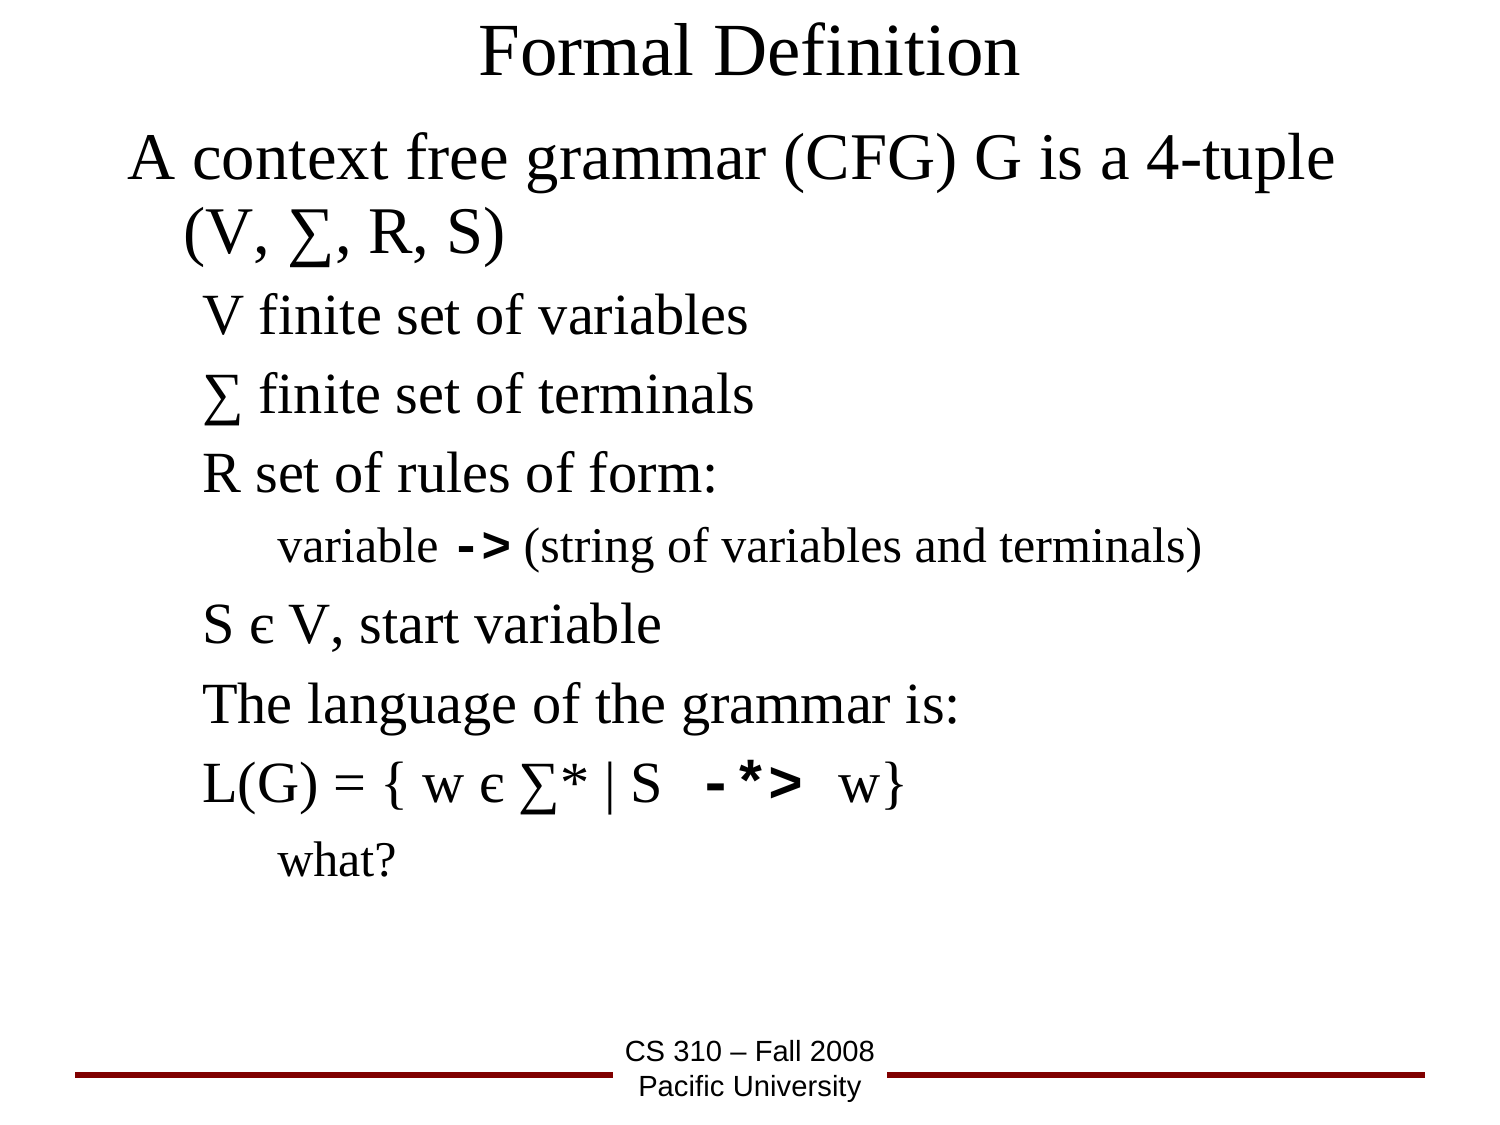

# Formal Definition
A context free grammar (CFG) G is a 4-tuple (V, ∑, R, S)
V finite set of variables
∑ finite set of terminals
R set of rules of form:
variable -> (string of variables and terminals)
S є V, start variable
The language of the grammar is:
L(G) = { w є ∑* | S -*> w}
what?